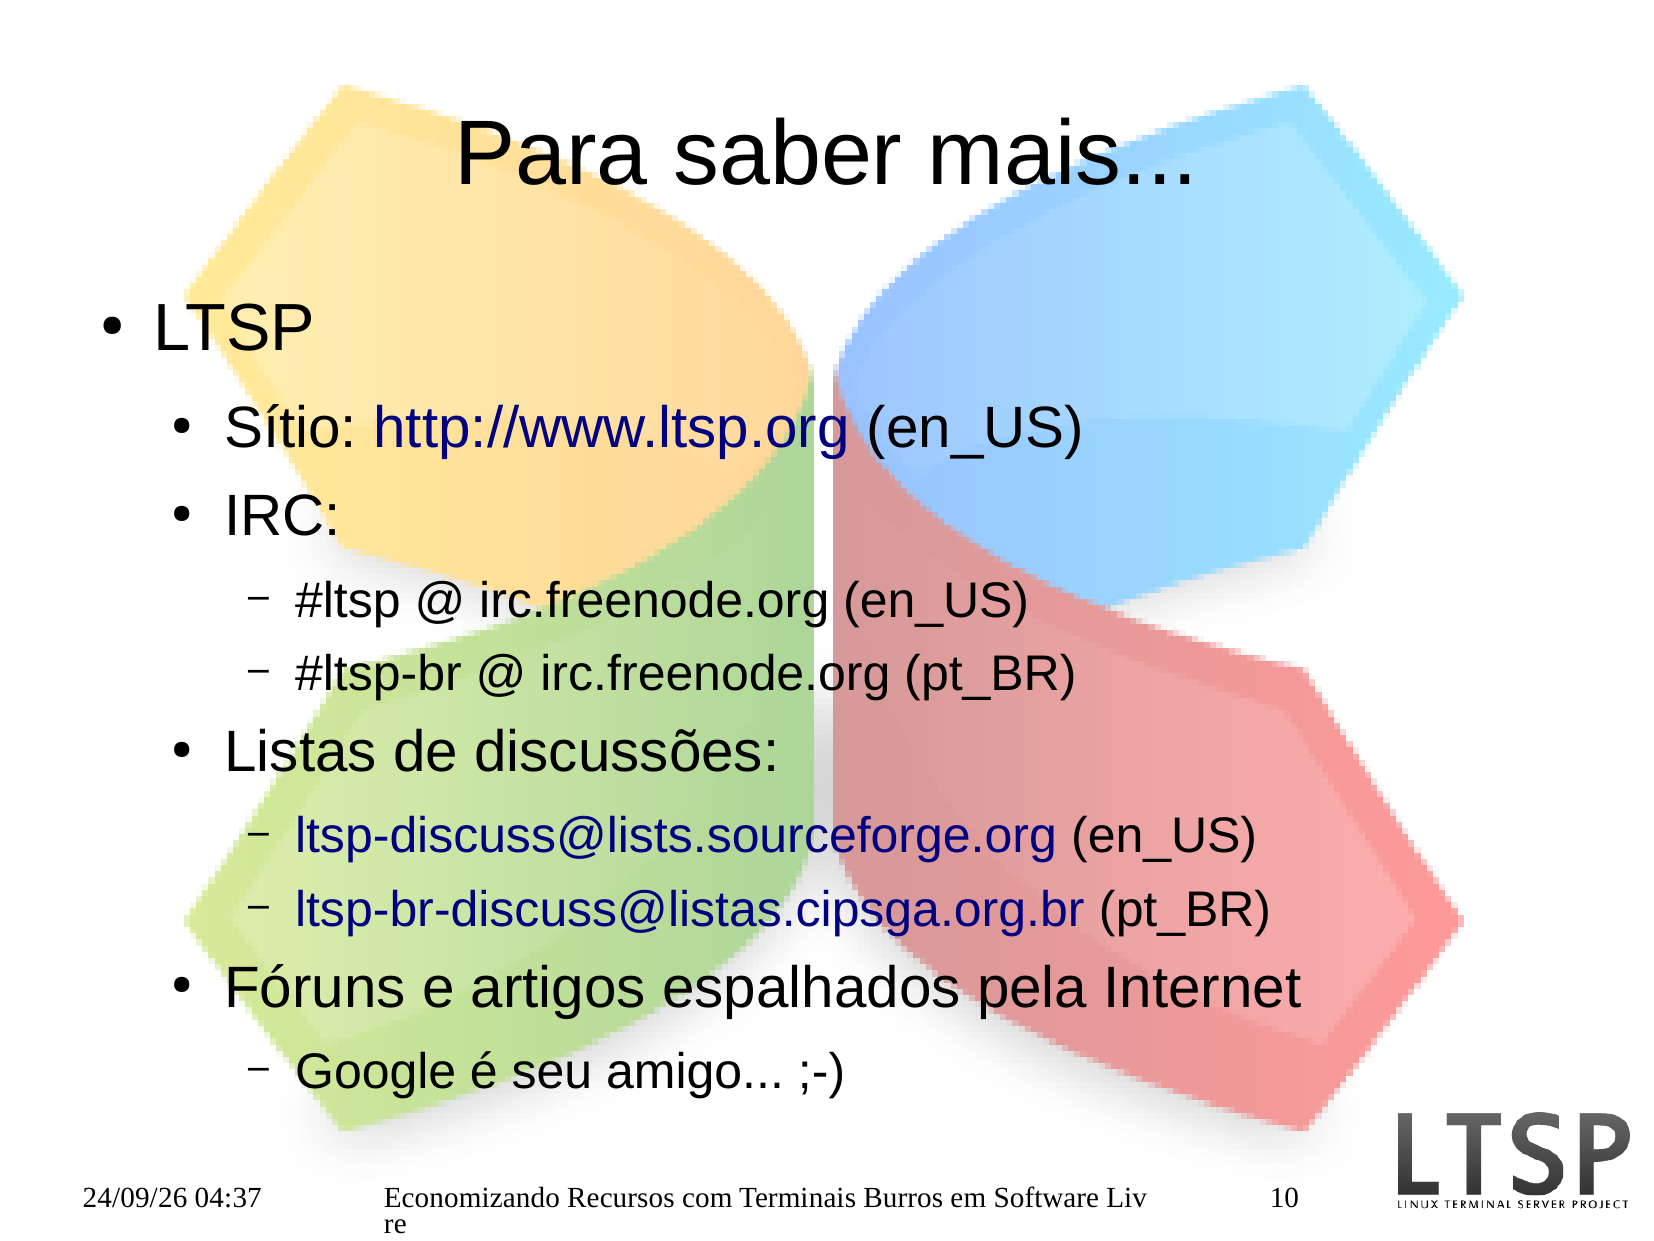

# Para saber mais...
LTSP
Sítio: http://www.ltsp.org (en_US)
IRC:
#ltsp @ irc.freenode.org (en_US)
#ltsp-br @ irc.freenode.org (pt_BR)
Listas de discussões:
ltsp-discuss@lists.sourceforge.org (en_US)
ltsp-br-discuss@listas.cipsga.org.br (pt_BR)
Fóruns e artigos espalhados pela Internet
Google é seu amigo... ;-)
Economizando Recursos com Terminais Burros em Software Livre
10